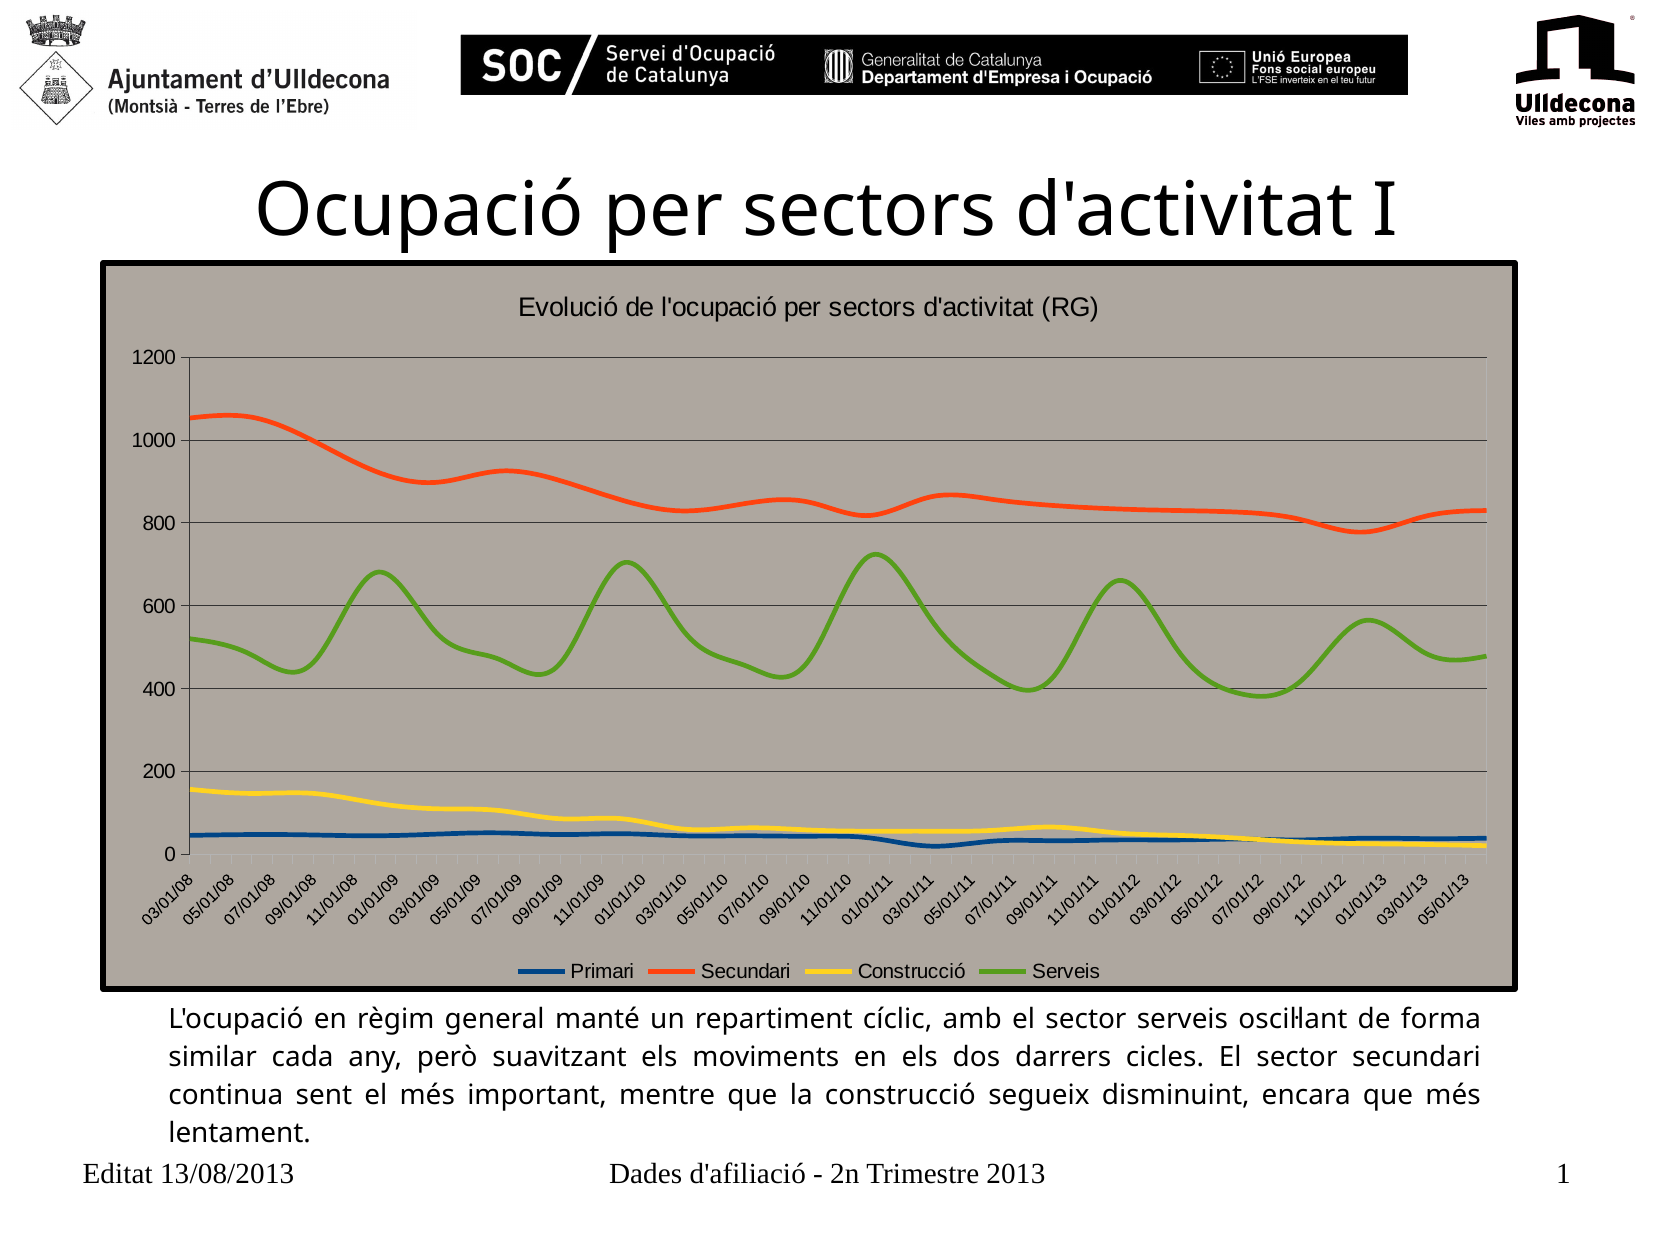

# Ocupació per sectors d'activitat I
### Chart: Evolució de l'ocupació per sectors d'activitat (RG)
| Category | Primari | Secundari | Construcció | Serveis |
|---|---|---|---|---|
| 39538 | 47.0 | 1053.0 | 158.0 | 521.0 |
| 39629 | 49.0 | 1055.0 | 148.0 | 482.0 |
| 39721 | 48.0 | 998.0 | 148.0 | 464.0 |
| 39813 | 46.0 | 925.0 | 125.0 | 680.0 |
| 39903 | 50.0 | 898.0 | 111.0 | 534.0 |
| 39994 | 53.0 | 925.0 | 107.0 | 472.0 |
| 40086 | 49.0 | 902.0 | 87.0 | 462.0 |
| 40178 | 51.0 | 855.0 | 87.0 | 703.0 |
| 40268 | 46.0 | 829.0 | 62.0 | 539.0 |
| 40359 | 46.0 | 847.0 | 65.0 | 456.0 |
| 40451 | 45.0 | 851.0 | 60.0 | 464.0 |
| 40543 | 41.0 | 818.0 | 57.0 | 720.0 |
| 40633 | 21.0 | 863.0 | 57.0 | 568.0 |
| 40724 | 33.0 | 857.0 | 59.0 | 432.0 |
| 40816 | 34.0 | 842.0 | 67.0 | 432.0 |
| 40908 | 36.0 | 834.0 | 53.0 | 660.0 |
| 40999 | 36.0 | 830.0 | 47.0 | 493.0 |
| 41090 | 38.0 | 826.0 | 40.0 | 389.0 |
| 41182 | 36.0 | 808.0 | 31.0 | 420.0 |
| 41274 | 40.0 | 778.0 | 27.0 | 564.0 |
| 41364 | 39.0 | 816.0 | 25.0 | 487.0 |
| 41455 | 40.0 | 830.0 | 22.0 | 479.0 |L'ocupació en règim general manté un repartiment cíclic, amb el sector serveis oscil·lant de forma similar cada any, però suavitzant els moviments en els dos darrers cicles. El sector secundari continua sent el més important, mentre que la construcció segueix disminuint, encara que més lentament.
Editat 13/08/2013
Dades d'afiliació - 2n Trimestre 2013
1